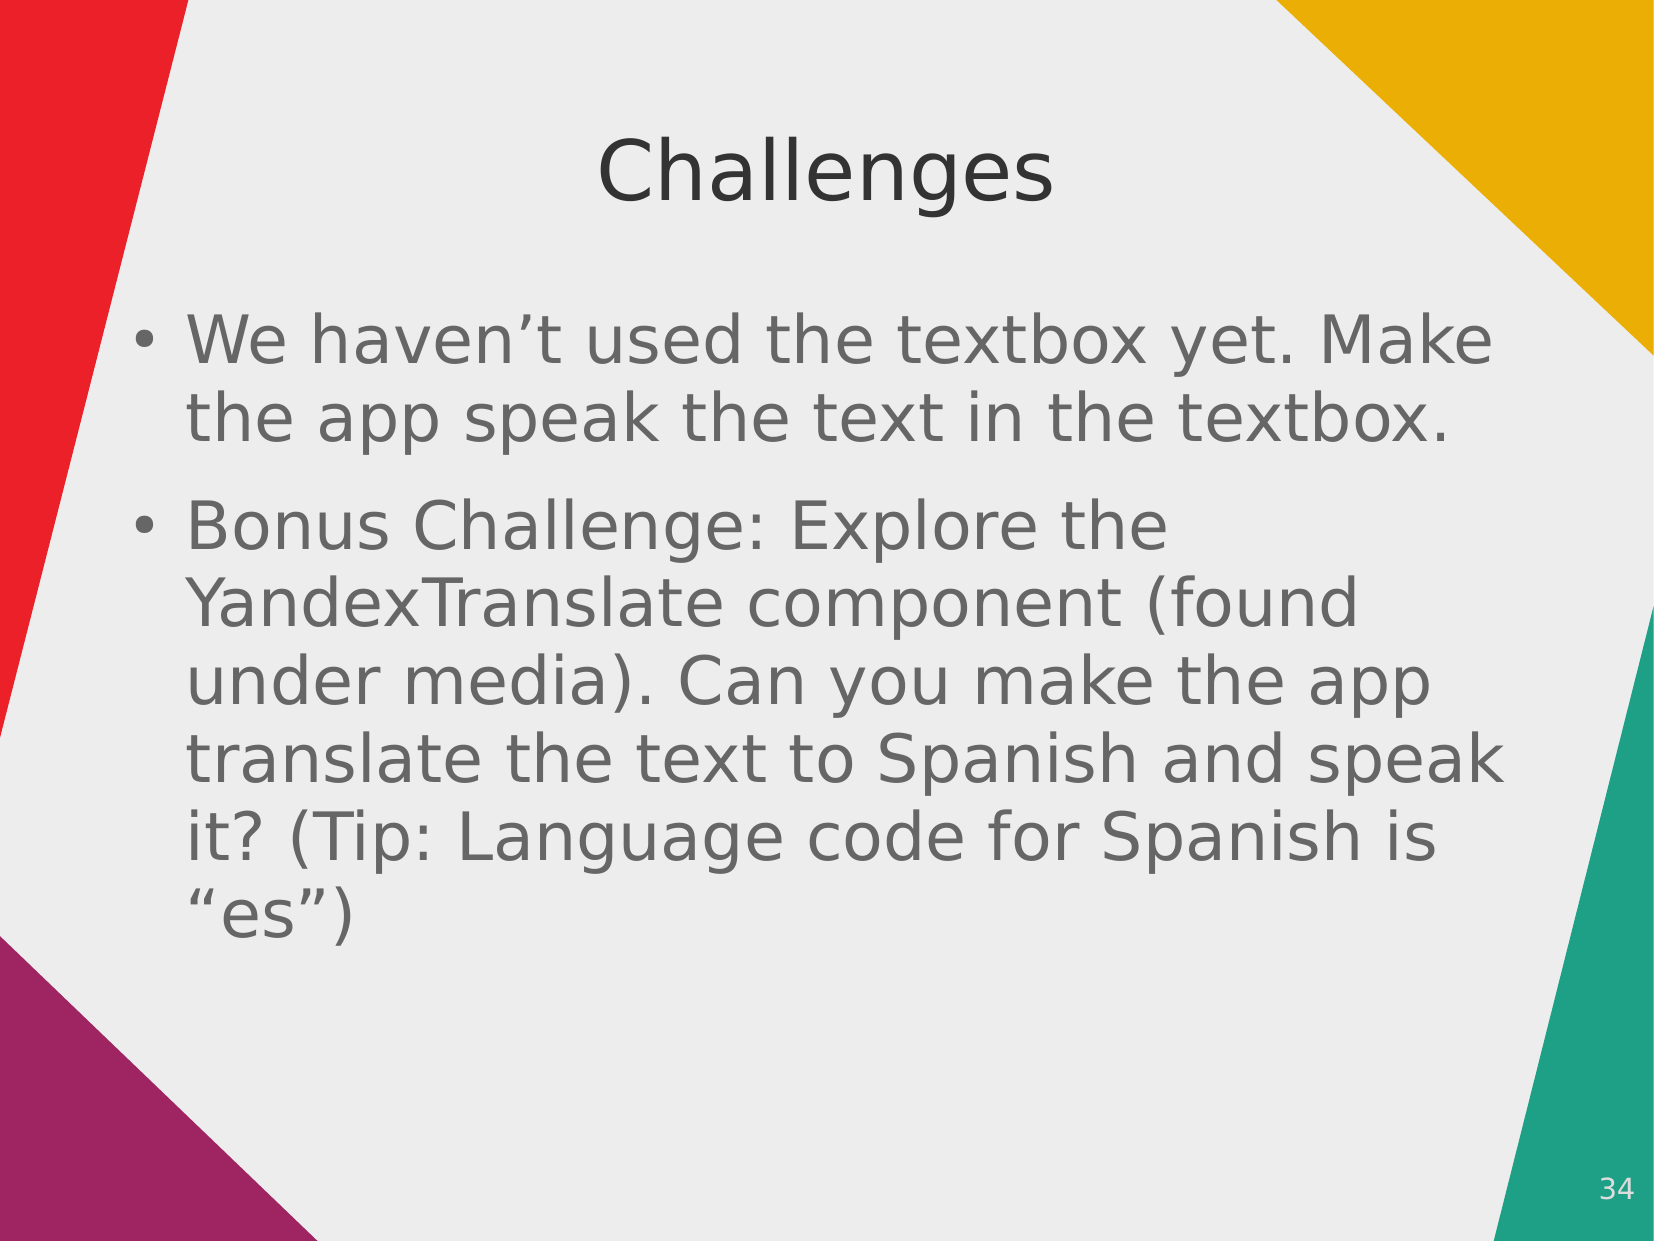

# Challenges
We haven’t used the textbox yet. Make the app speak the text in the textbox.
Bonus Challenge: Explore the YandexTranslate component (found under media). Can you make the app translate the text to Spanish and speak it? (Tip: Language code for Spanish is “es”)
34